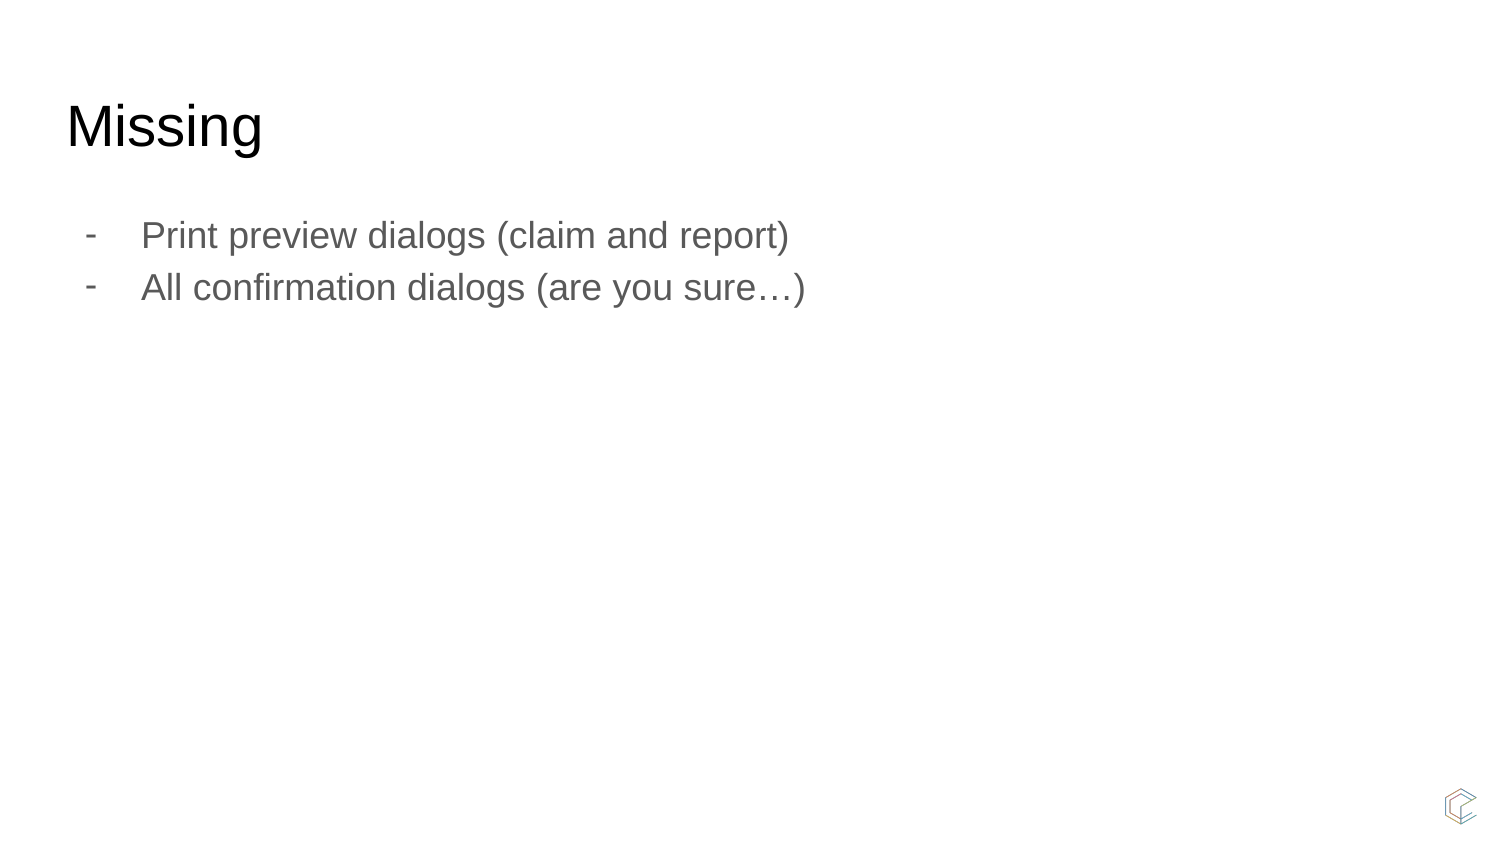

# Missing
Print preview dialogs (claim and report)
All confirmation dialogs (are you sure…)